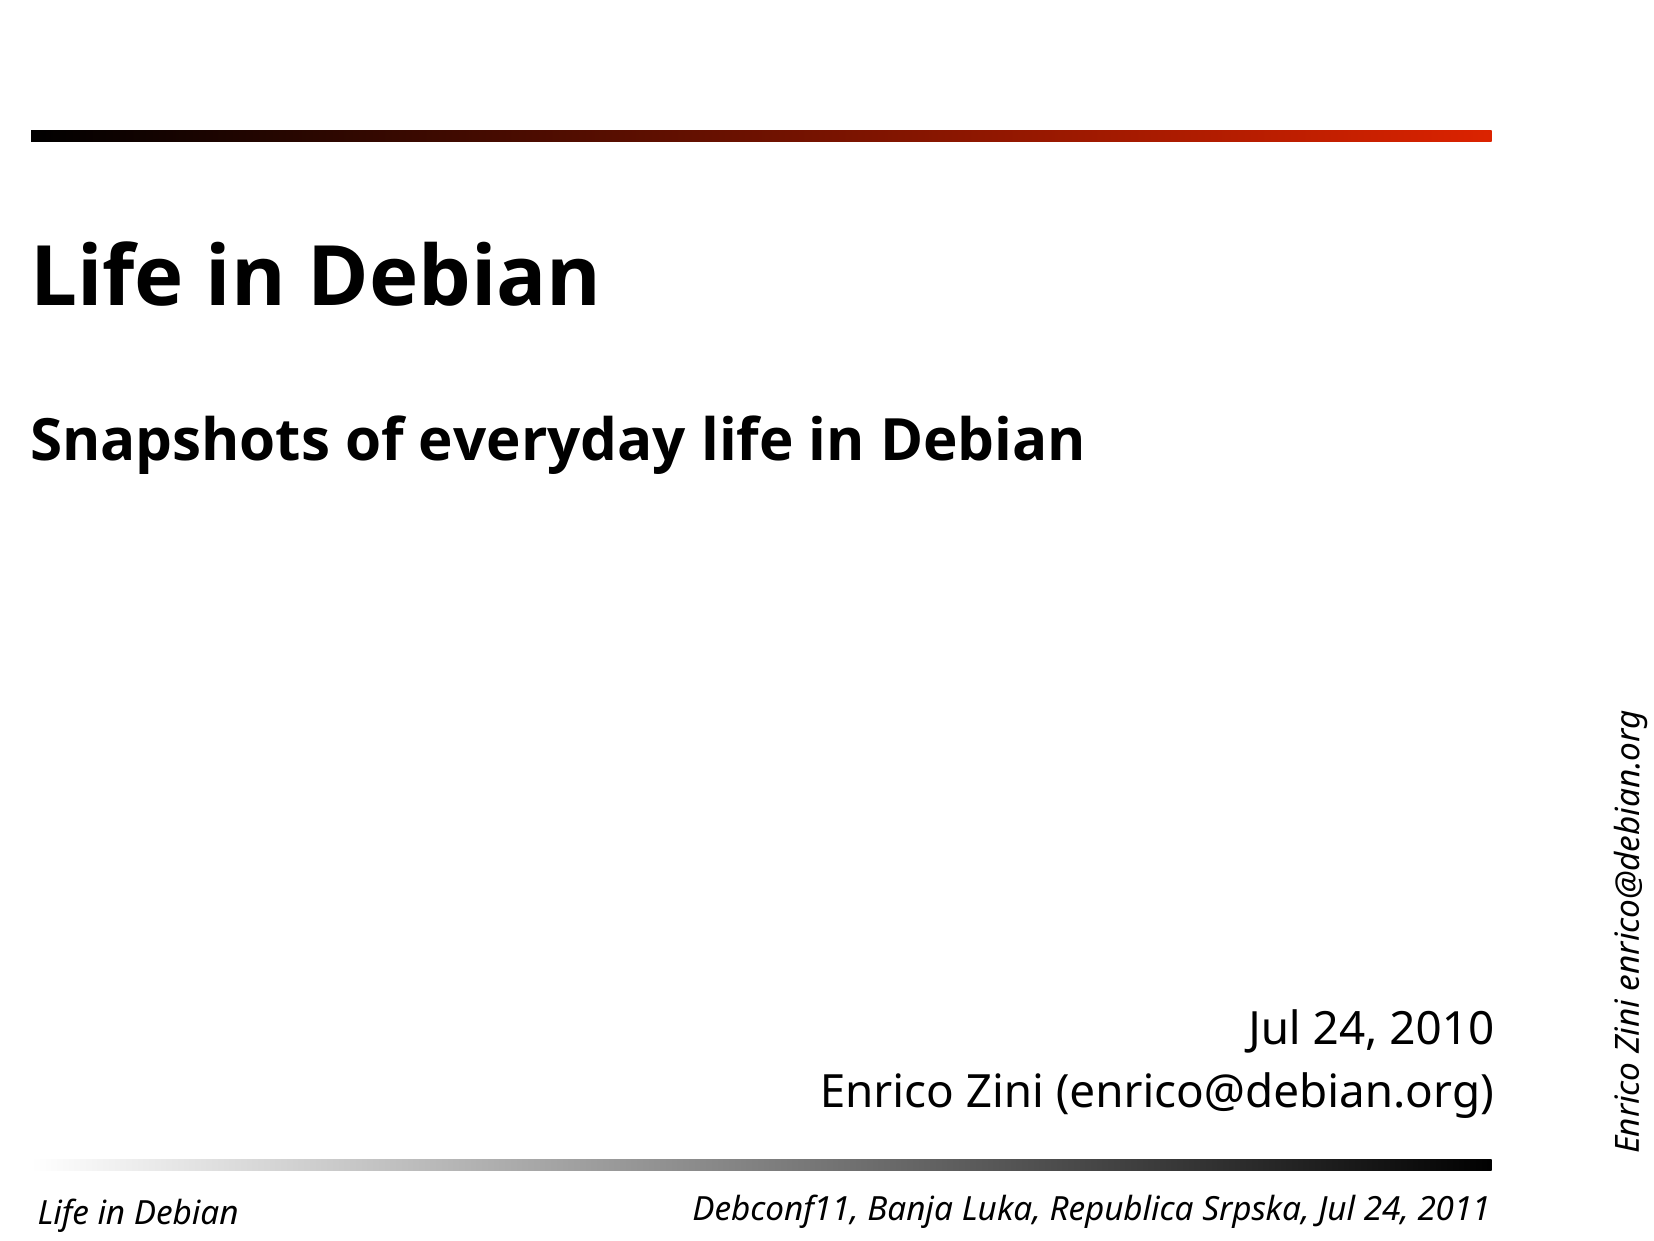

Life in Debian
Snapshots of everyday life in Debian
Jul 24, 2010
Enrico Zini (enrico@debian.org)